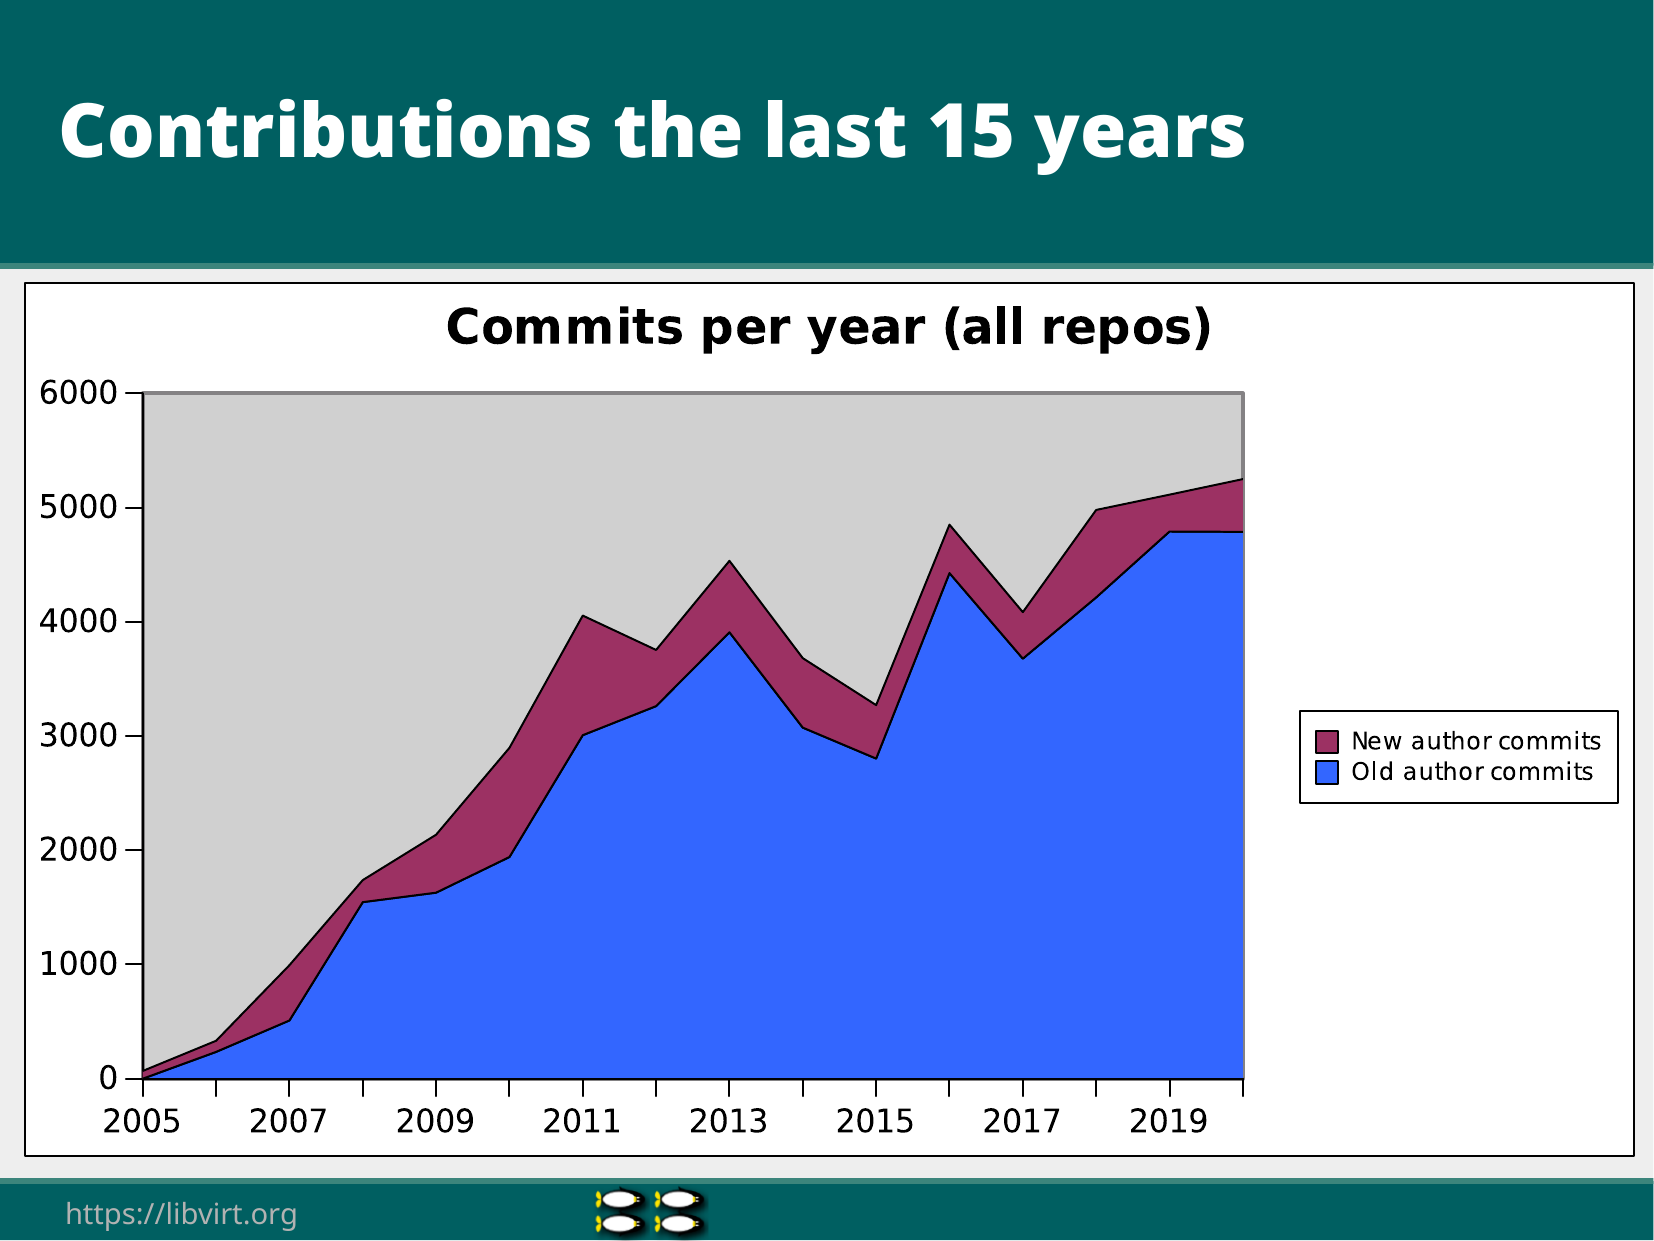

# Contributions the last 15 years
https://libvirt.org